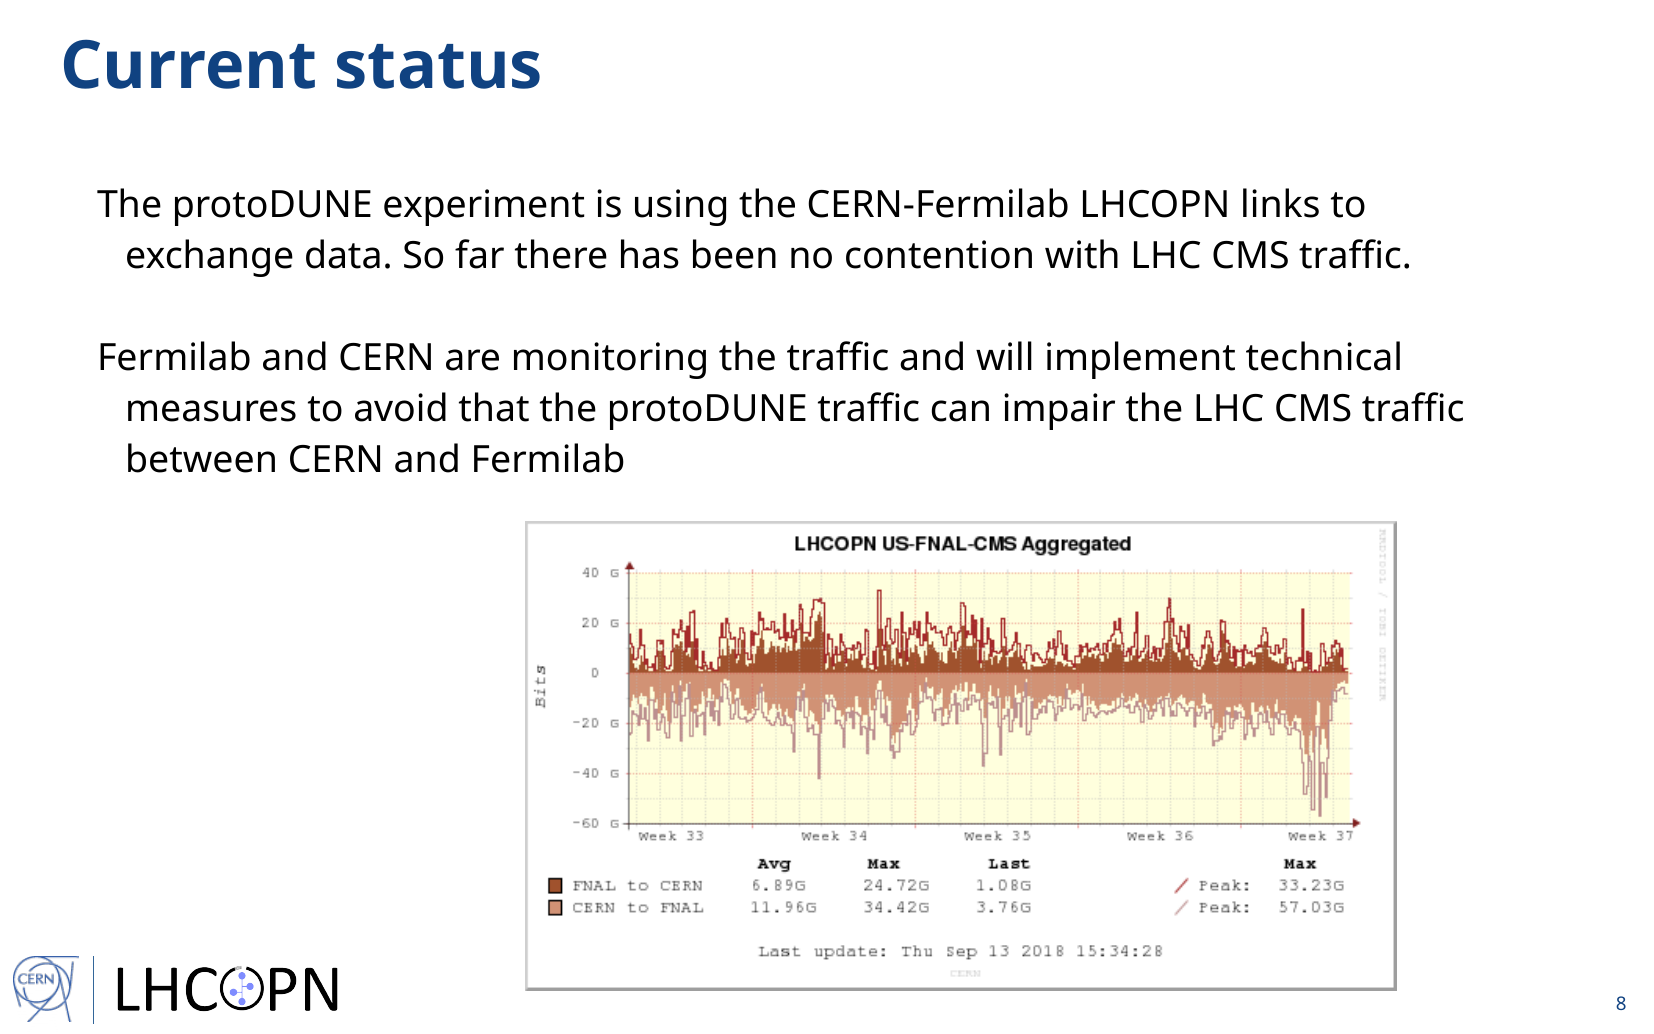

# Current status
The protoDUNE experiment is using the CERN-Fermilab LHCOPN links to exchange data. So far there has been no contention with LHC CMS traffic.
Fermilab and CERN are monitoring the traffic and will implement technical measures to avoid that the protoDUNE traffic can impair the LHC CMS traffic between CERN and Fermilab